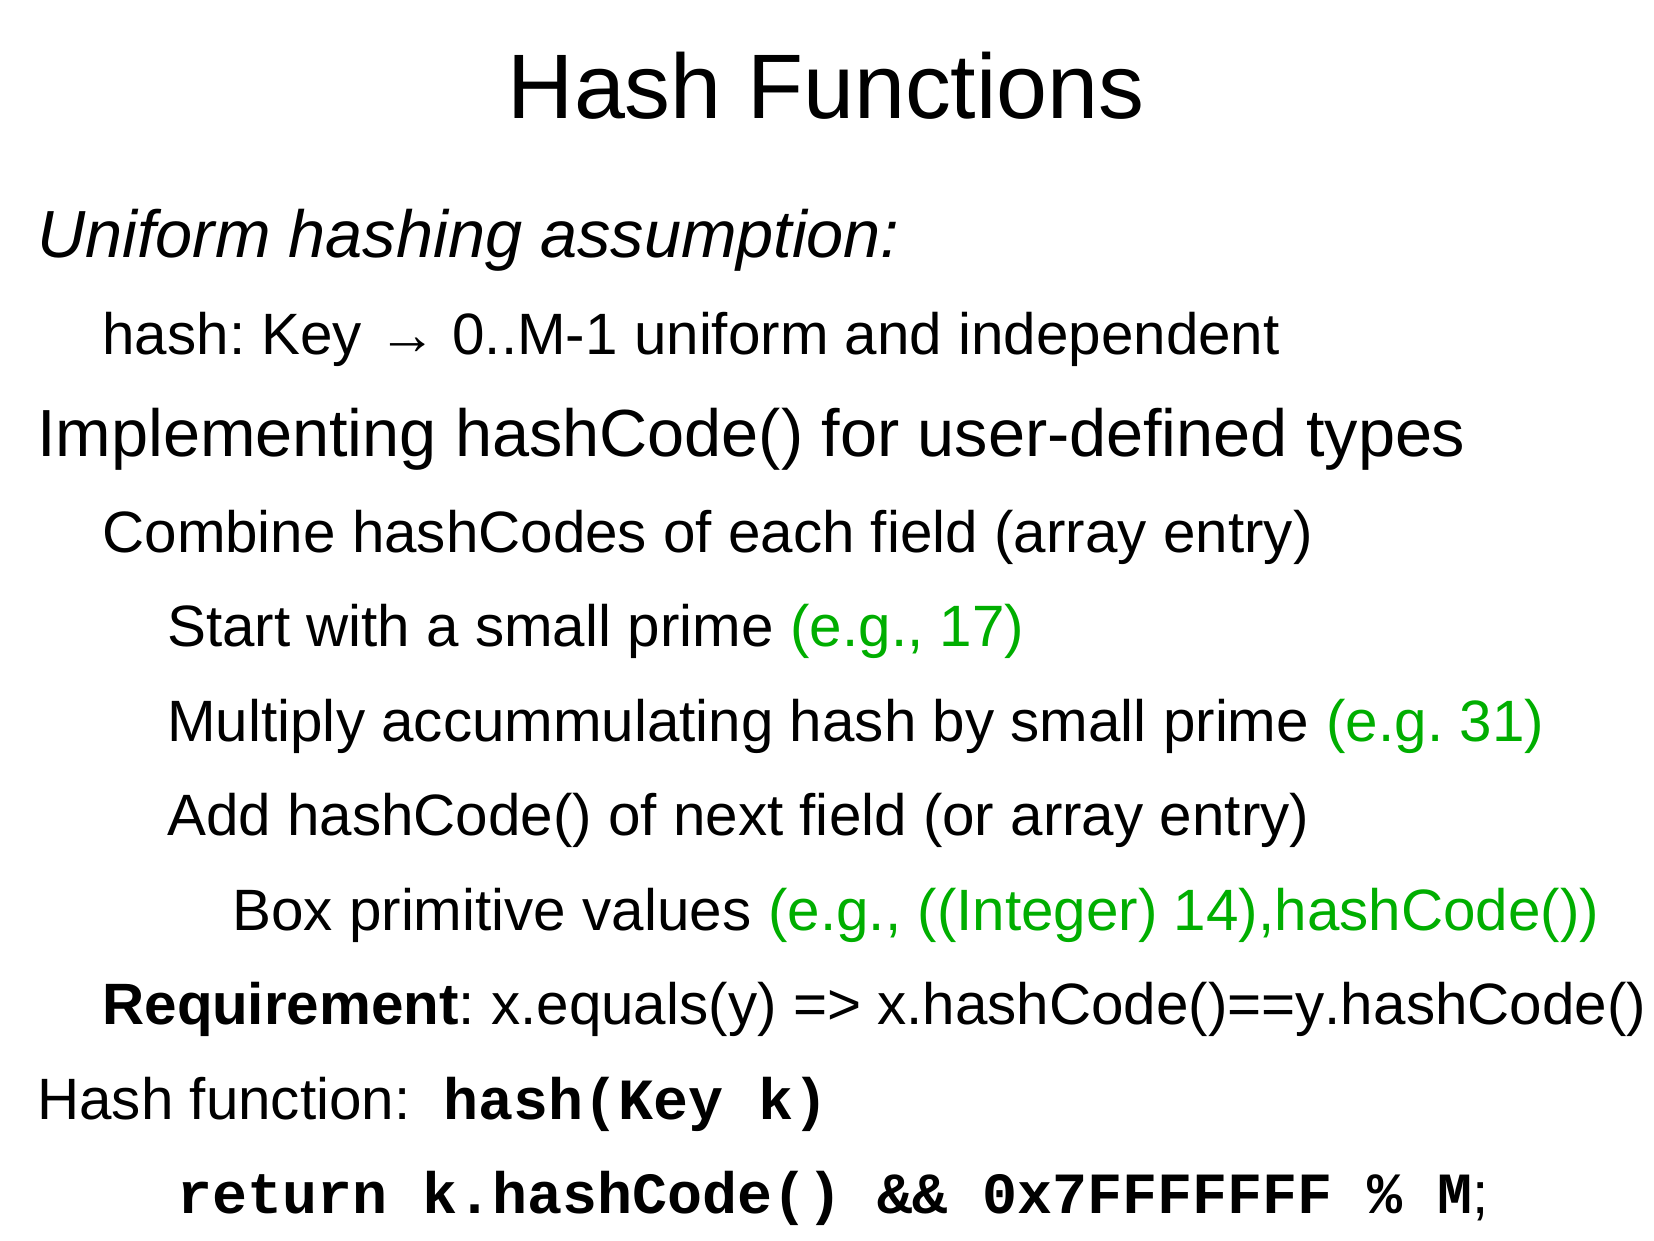

# Hash Functions
Uniform hashing assumption:
 hash: Key → 0..M-1 uniform and independent
Implementing hashCode() for user-defined types
 Combine hashCodes of each field (array entry)
 Start with a small prime (e.g., 17)
 Multiply accummulating hash by small prime (e.g. 31)
 Add hashCode() of next field (or array entry)
 Box primitive values (e.g., ((Integer) 14),hashCode())
 Requirement: x.equals(y) => x.hashCode()==y.hashCode()
Hash function: hash(Key k)
 return k.hashCode() && 0x7FFFFFFF % M;